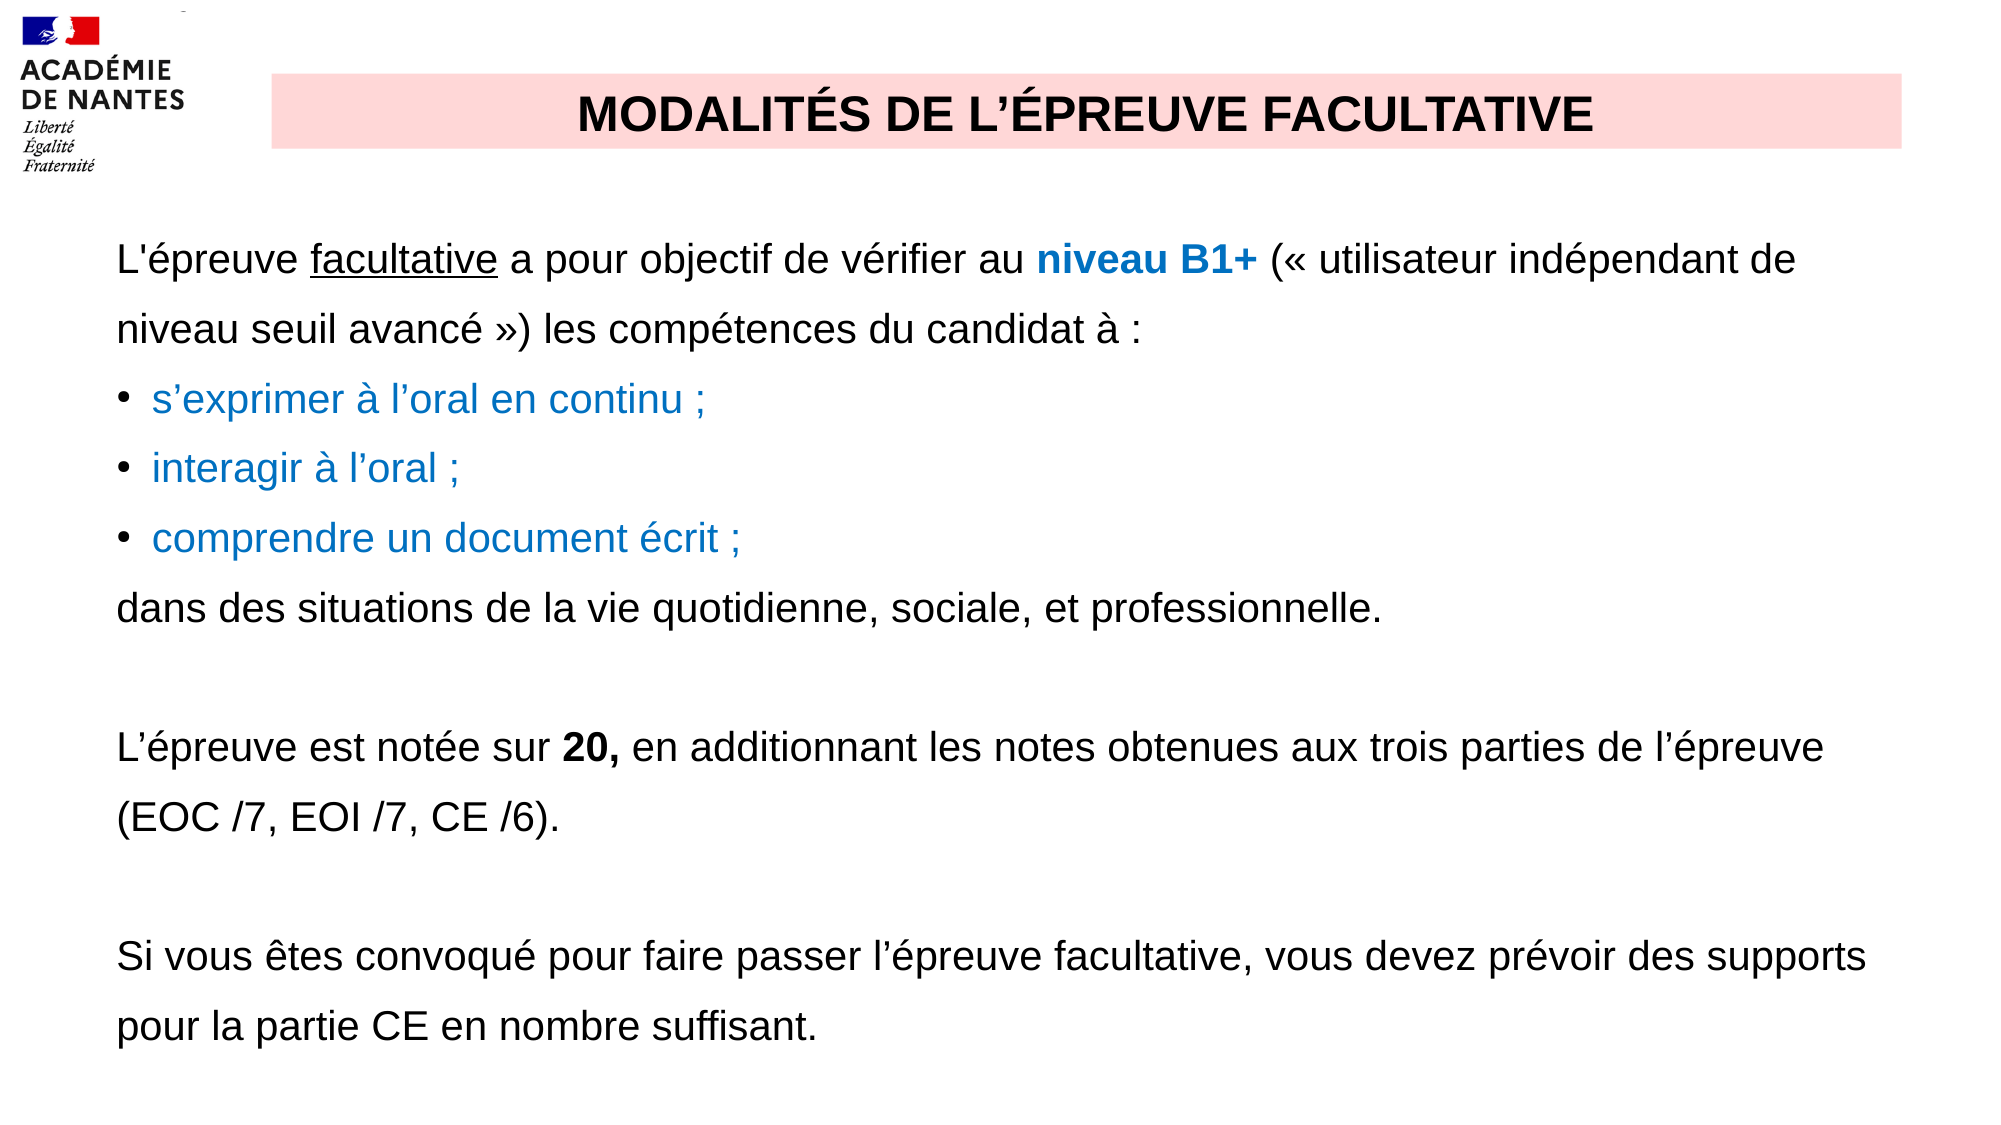

MODALITÉS DE L’ÉPREUVE FACULTATIVE
L'épreuve facultative a pour objectif de vérifier au niveau B1+ (« utilisateur indépendant de niveau seuil avancé ») les compétences du candidat à :
s’exprimer à l’oral en continu ;
interagir à l’oral ;
comprendre un document écrit ;
dans des situations de la vie quotidienne, sociale, et professionnelle.
L’épreuve est notée sur 20, en additionnant les notes obtenues aux trois parties de l’épreuve (EOC /7, EOI /7, CE /6).
Si vous êtes convoqué pour faire passer l’épreuve facultative, vous devez prévoir des supports pour la partie CE en nombre suffisant.